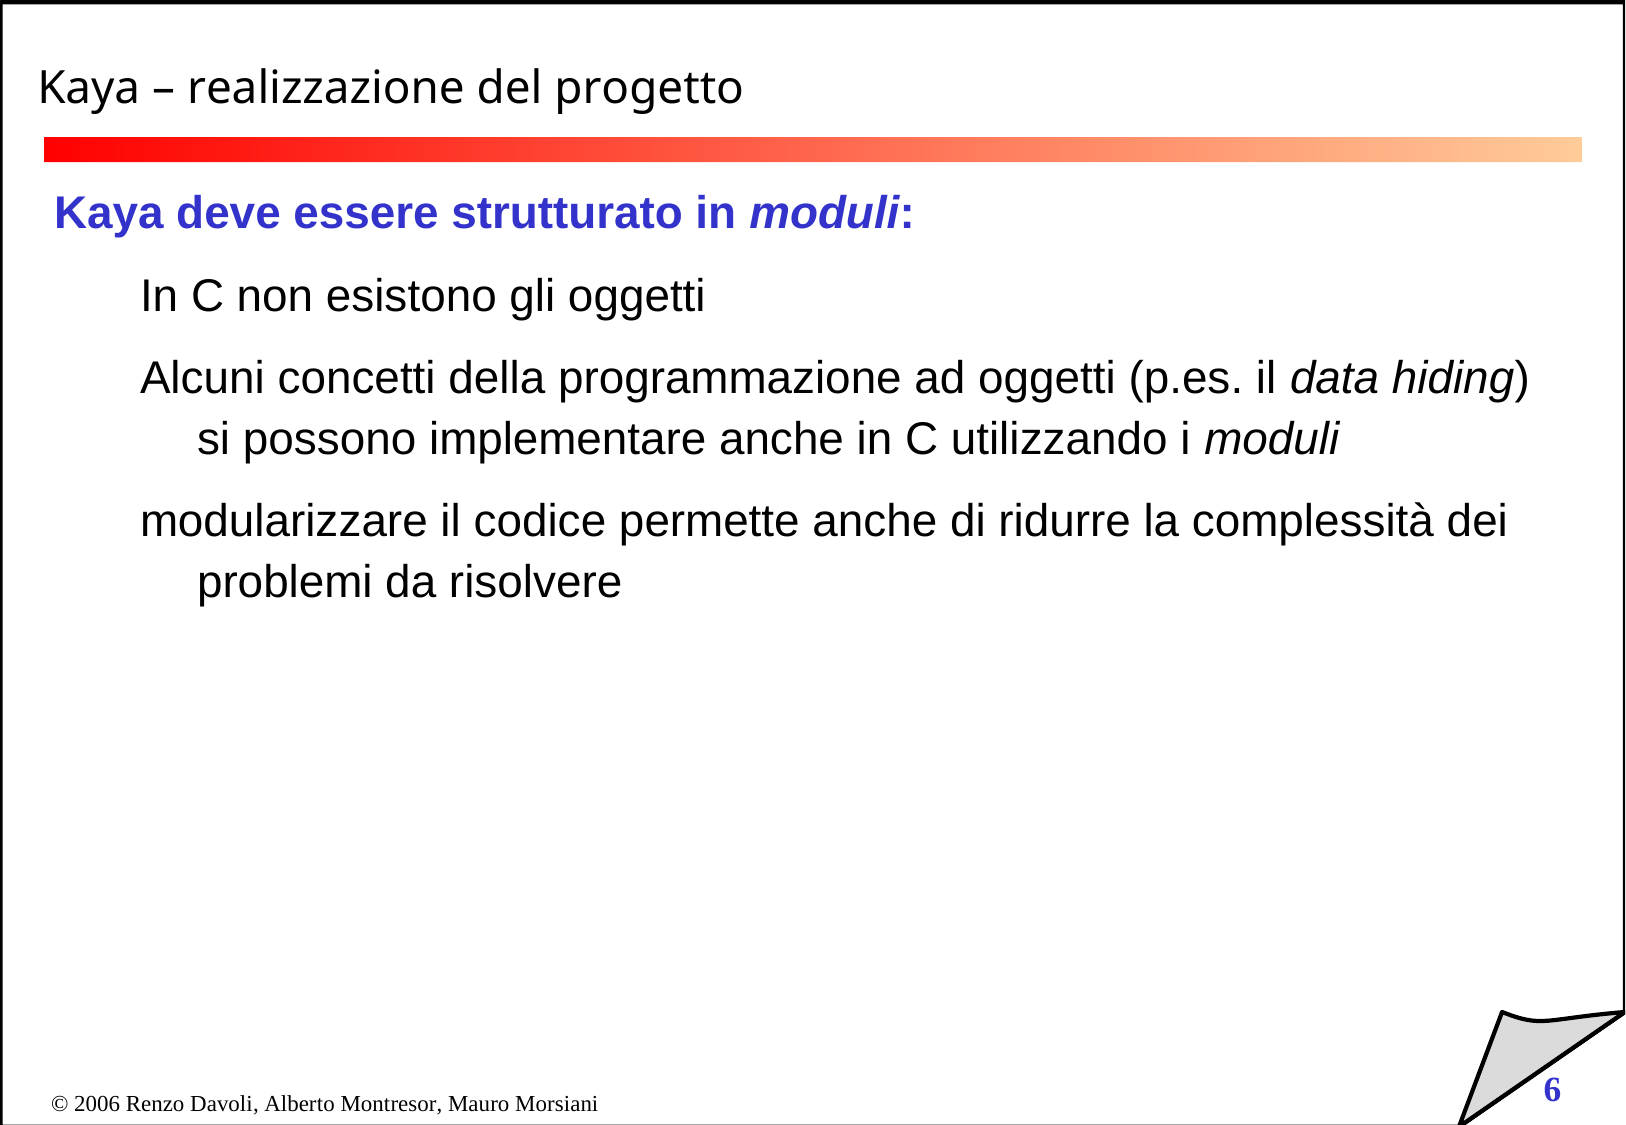

# Kaya – realizzazione del progetto
Kaya deve essere strutturato in moduli:
In C non esistono gli oggetti
Alcuni concetti della programmazione ad oggetti (p.es. il data hiding) si possono implementare anche in C utilizzando i moduli
modularizzare il codice permette anche di ridurre la complessità dei problemi da risolvere